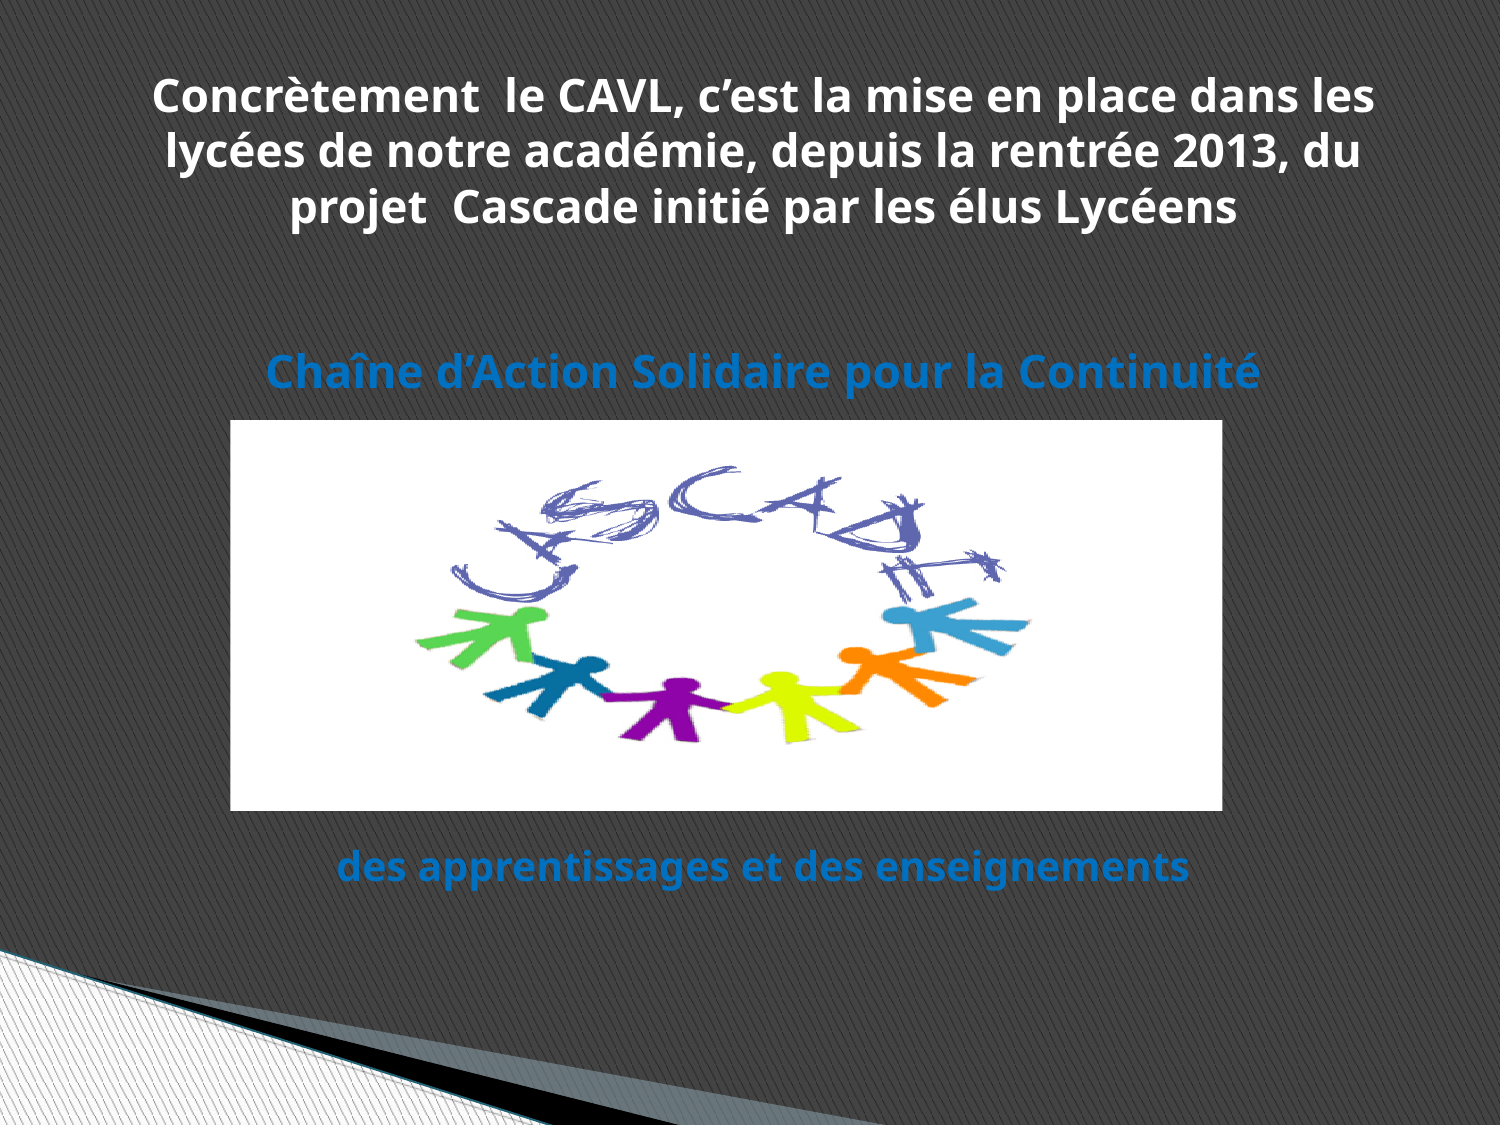

# Concrètement le CAVL, c’est la mise en place dans les lycées de notre académie, depuis la rentrée 2013, du projet Cascade initié par les élus Lycéens Chaîne d’Action Solidaire pour la Continuité des apprentissages et des enseignements